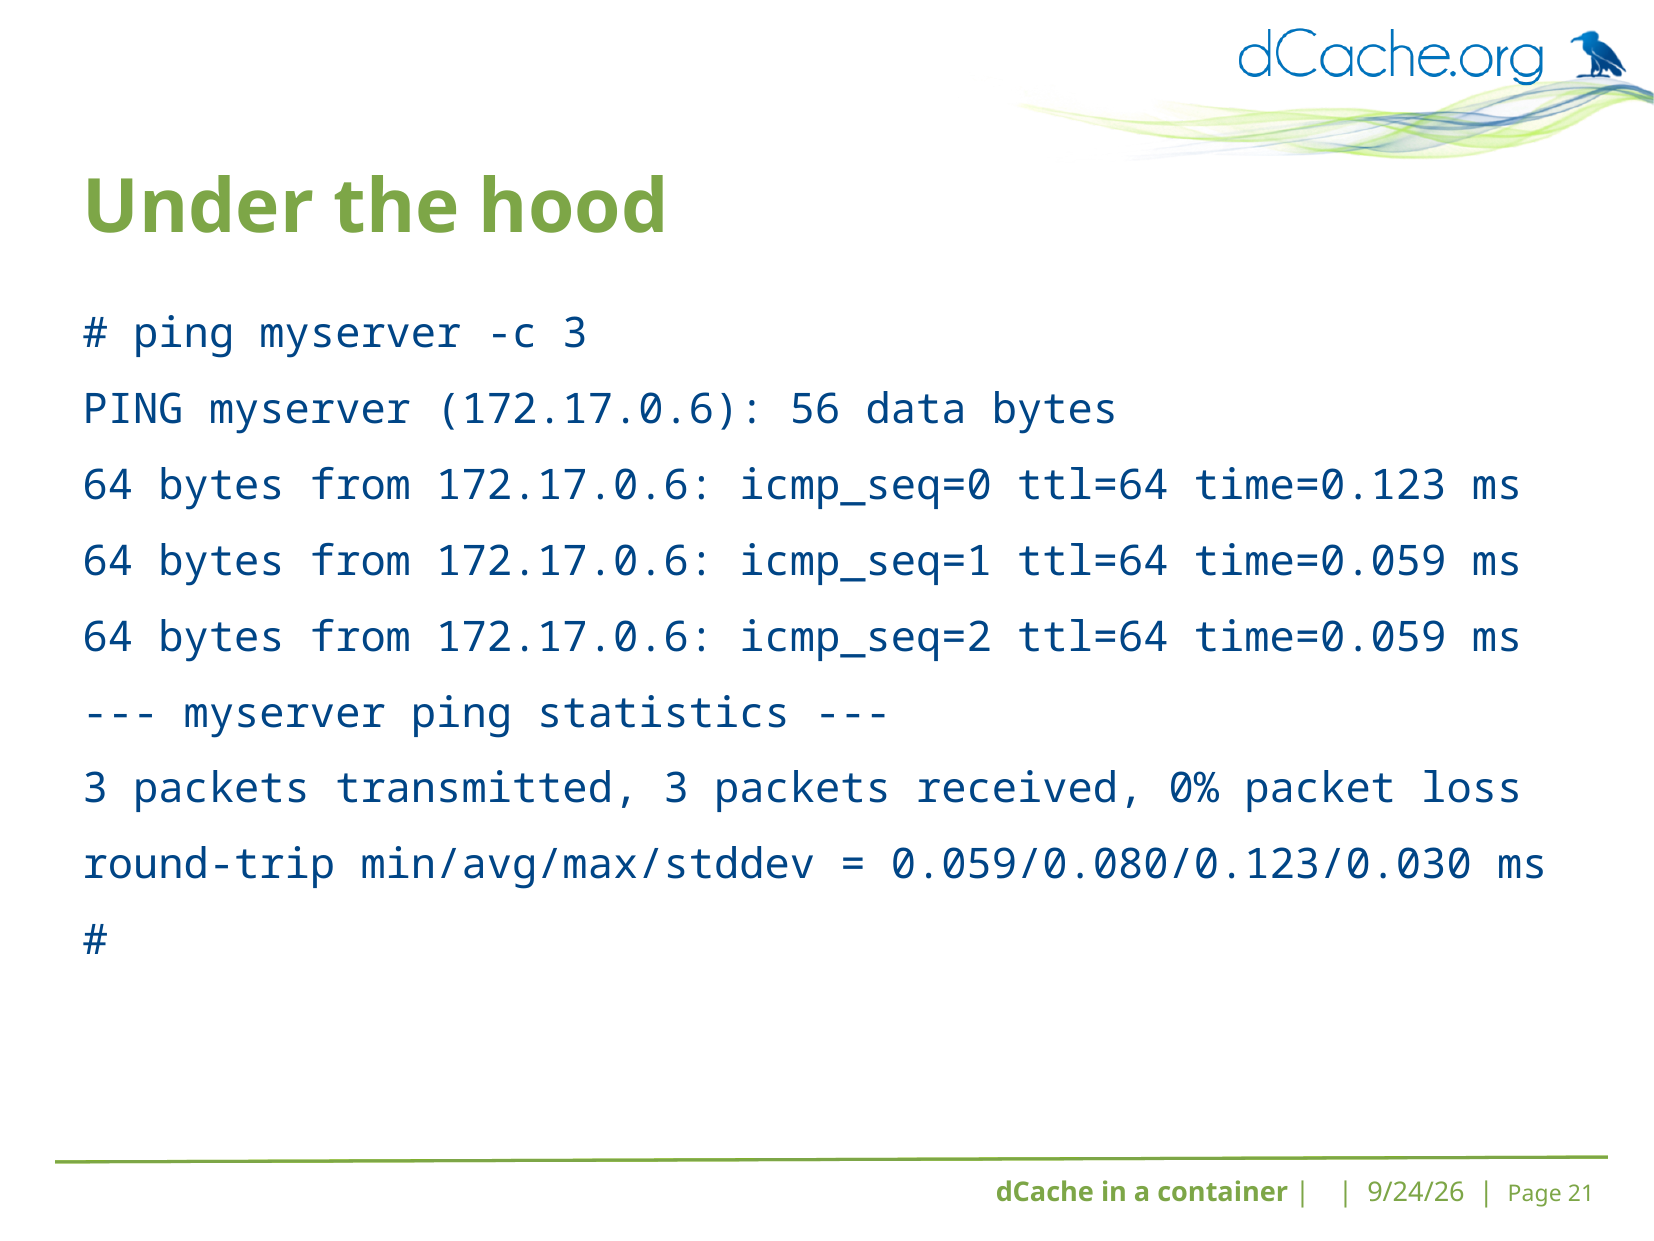

# Under the hood
# ping myserver -c 3
PING myserver (172.17.0.6): 56 data bytes
64 bytes from 172.17.0.6: icmp_seq=0 ttl=64 time=0.123 ms
64 bytes from 172.17.0.6: icmp_seq=1 ttl=64 time=0.059 ms
64 bytes from 172.17.0.6: icmp_seq=2 ttl=64 time=0.059 ms
--- myserver ping statistics ---
3 packets transmitted, 3 packets received, 0% packet loss
round-trip min/avg/max/stddev = 0.059/0.080/0.123/0.030 ms
#
21